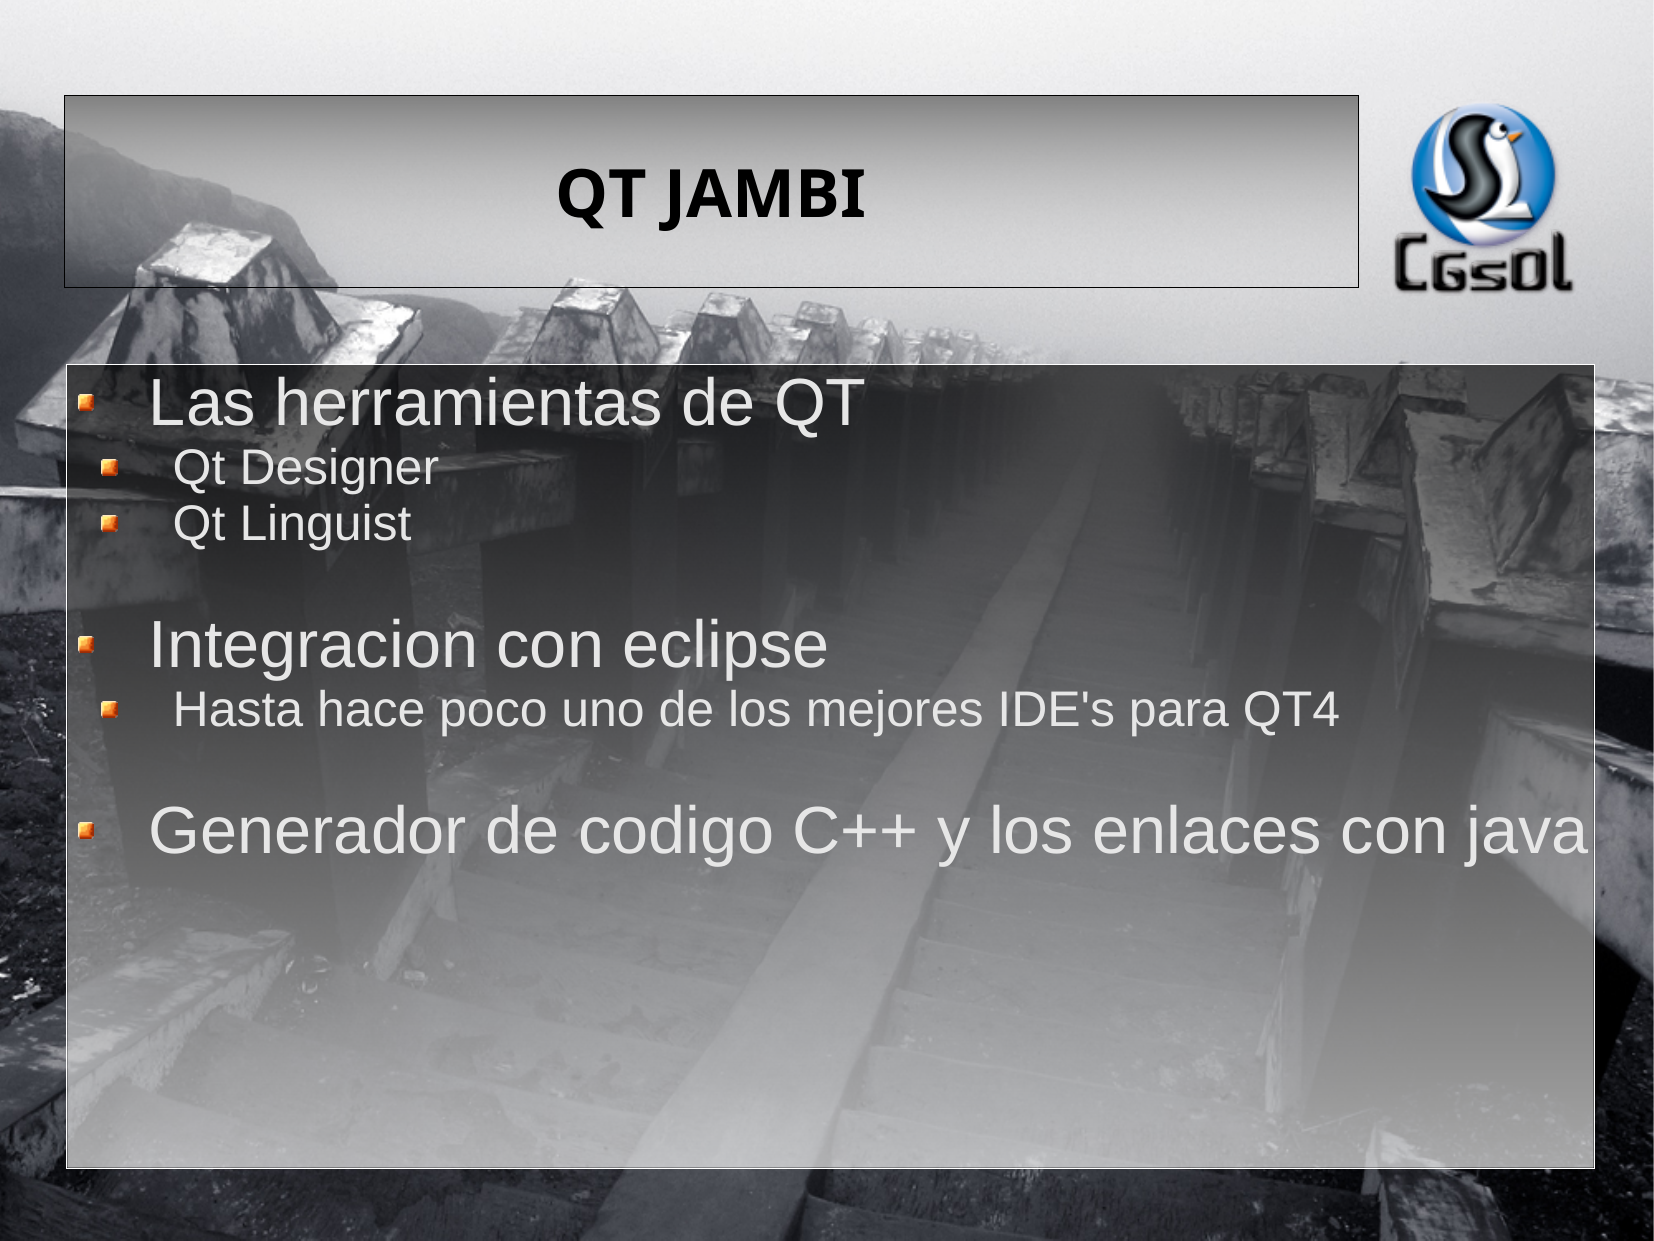

# QT JAMBI
Las herramientas de QT
Qt Designer
Qt Linguist
Integracion con eclipse
Hasta hace poco uno de los mejores IDE's para QT4
Generador de codigo C++ y los enlaces con java